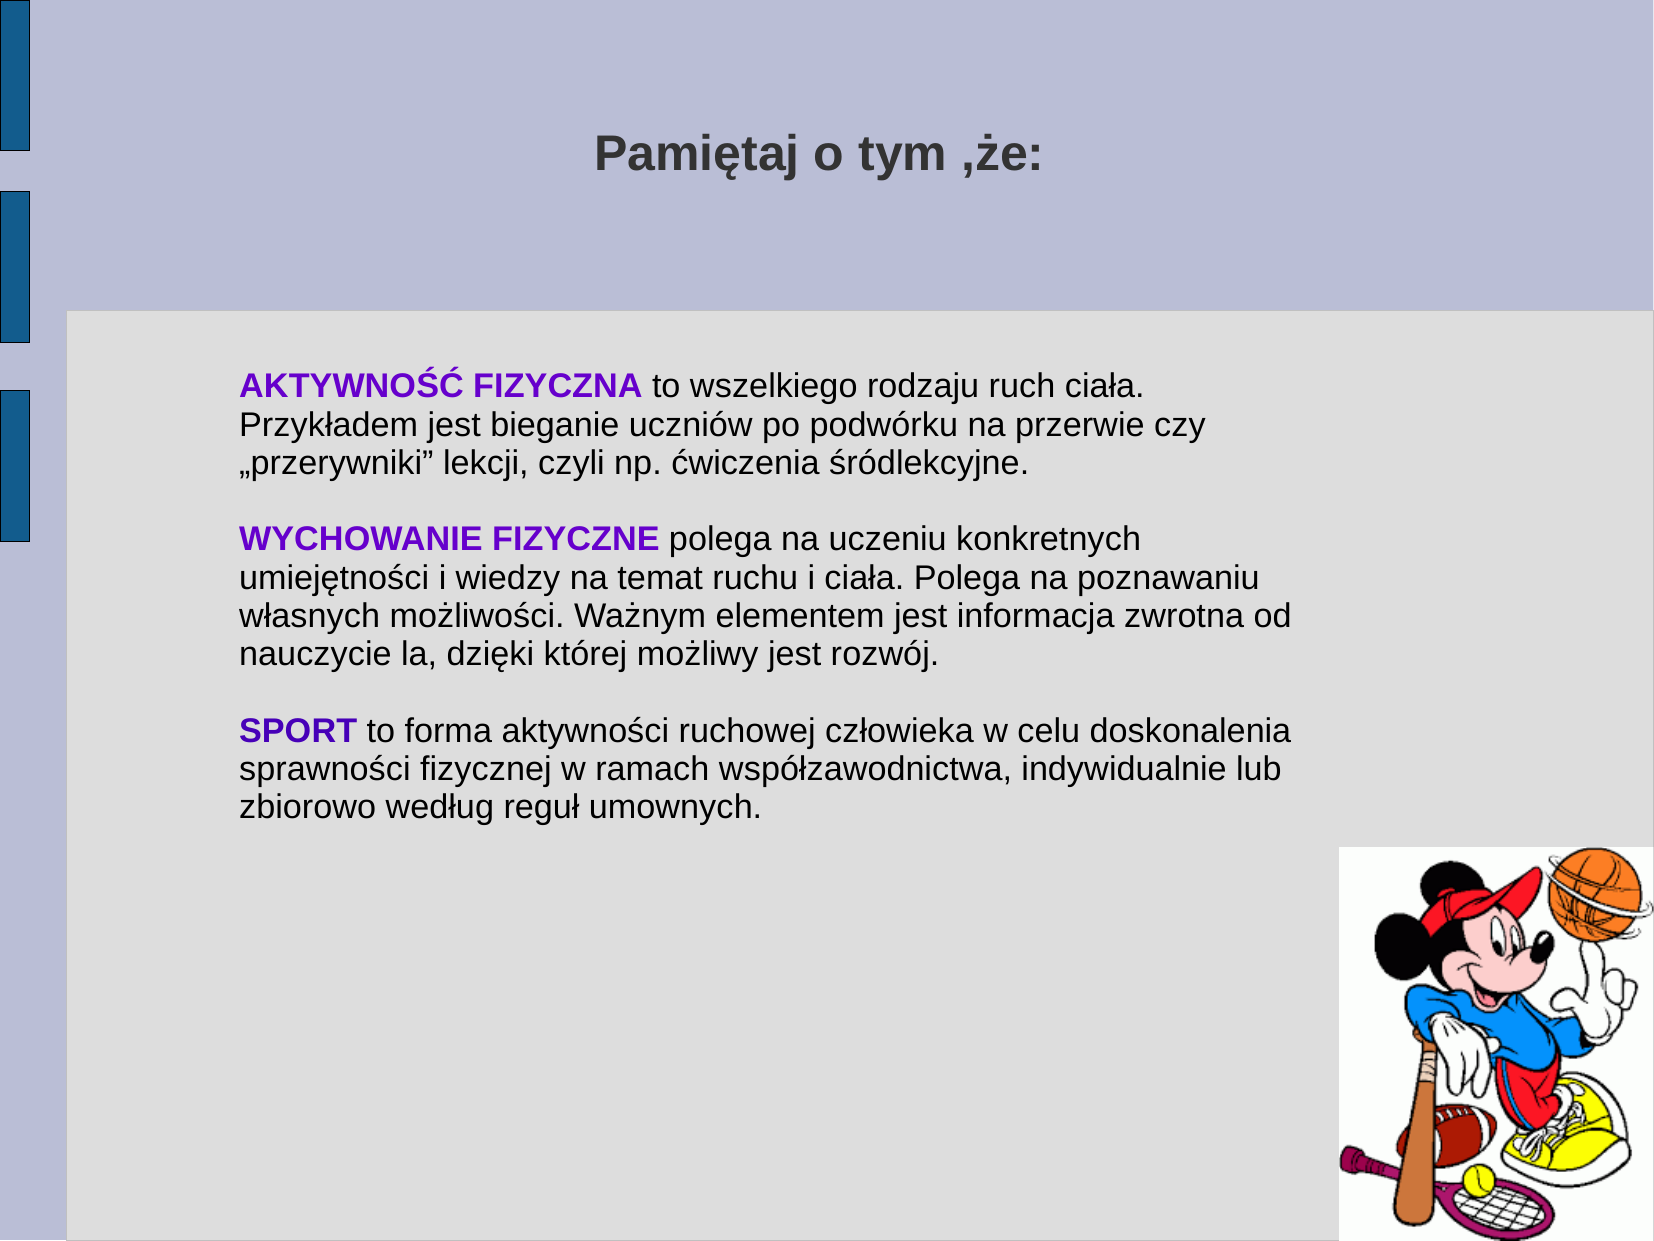

# Pamiętaj o tym ,że:
AKTYWNOŚĆ FIZYCZNA to wszelkiego rodzaju ruch ciała. Przykładem jest bieganie uczniów po podwórku na przerwie czy „przerywniki” lekcji, czyli np. ćwiczenia śródlekcyjne.
WYCHOWANIE FIZYCZNE polega na uczeniu konkretnych umiejętności i wiedzy na temat ruchu i ciała. Polega na poznawaniu własnych możliwości. Ważnym elementem jest informacja zwrotna od nauczycie la, dzięki której możliwy jest rozwój.
SPORT to forma aktywności ruchowej człowieka w celu doskonalenia sprawności fizycznej w ramach współzawodnictwa, indywidualnie lub zbiorowo według reguł umownych.